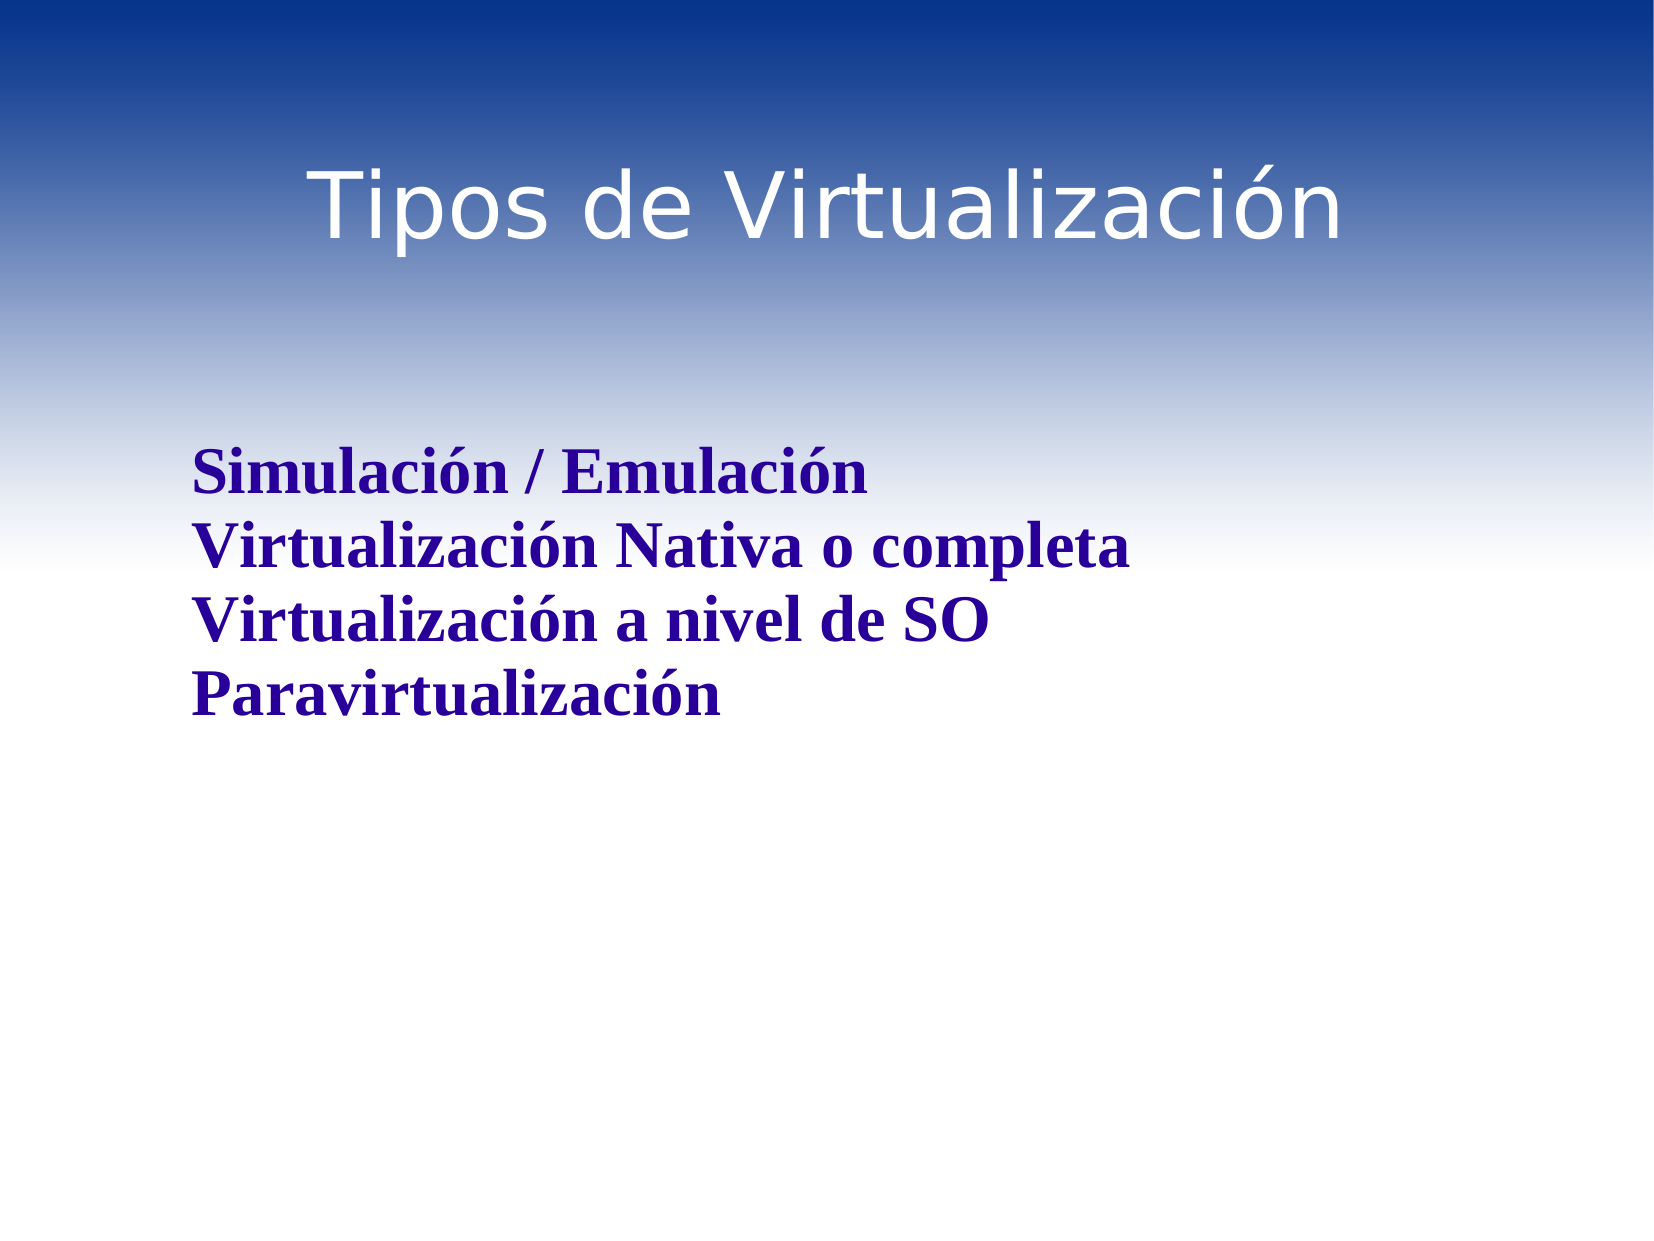

# Tipos de Virtualización
Simulación / Emulación
Virtualización Nativa o completa
Virtualización a nivel de SO
Paravirtualización